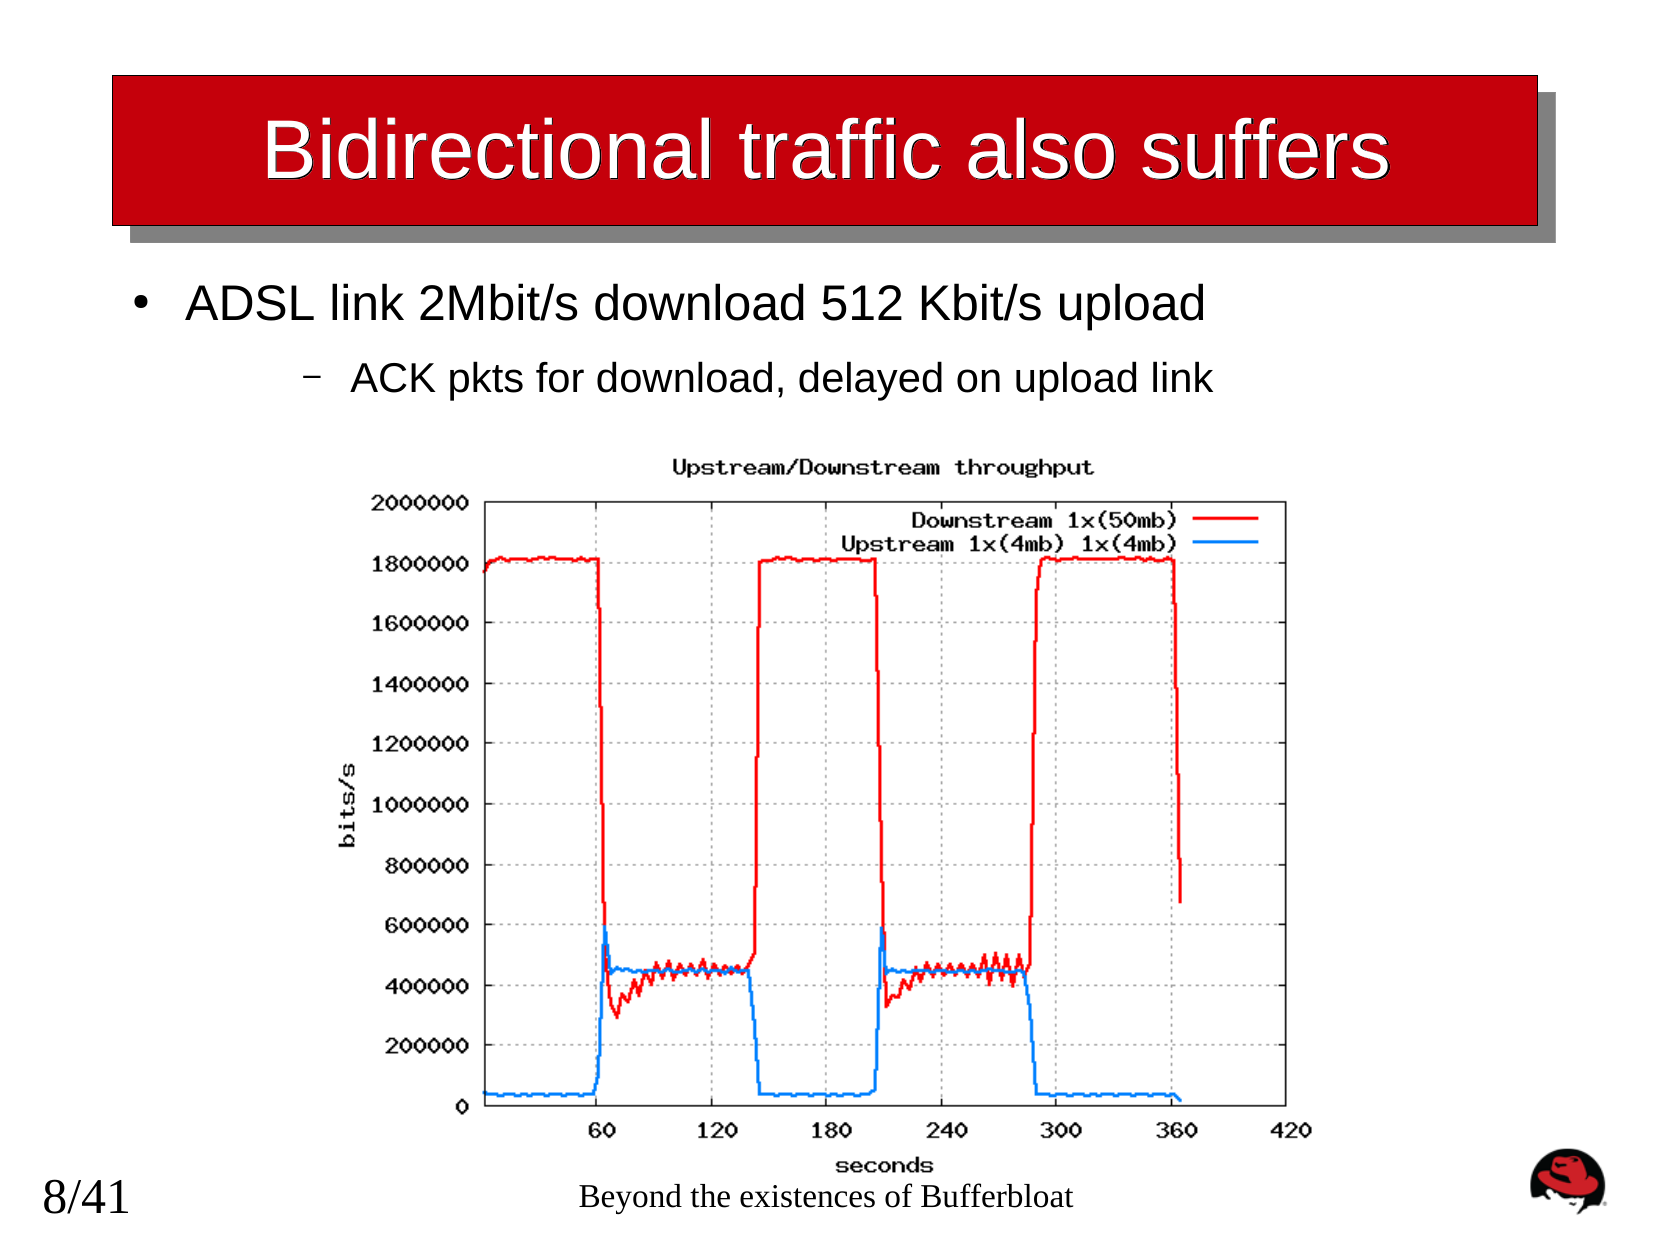

# Bidirectional traffic also suffers
ADSL link 2Mbit/s download 512 Kbit/s upload
ACK pkts for download, delayed on upload link